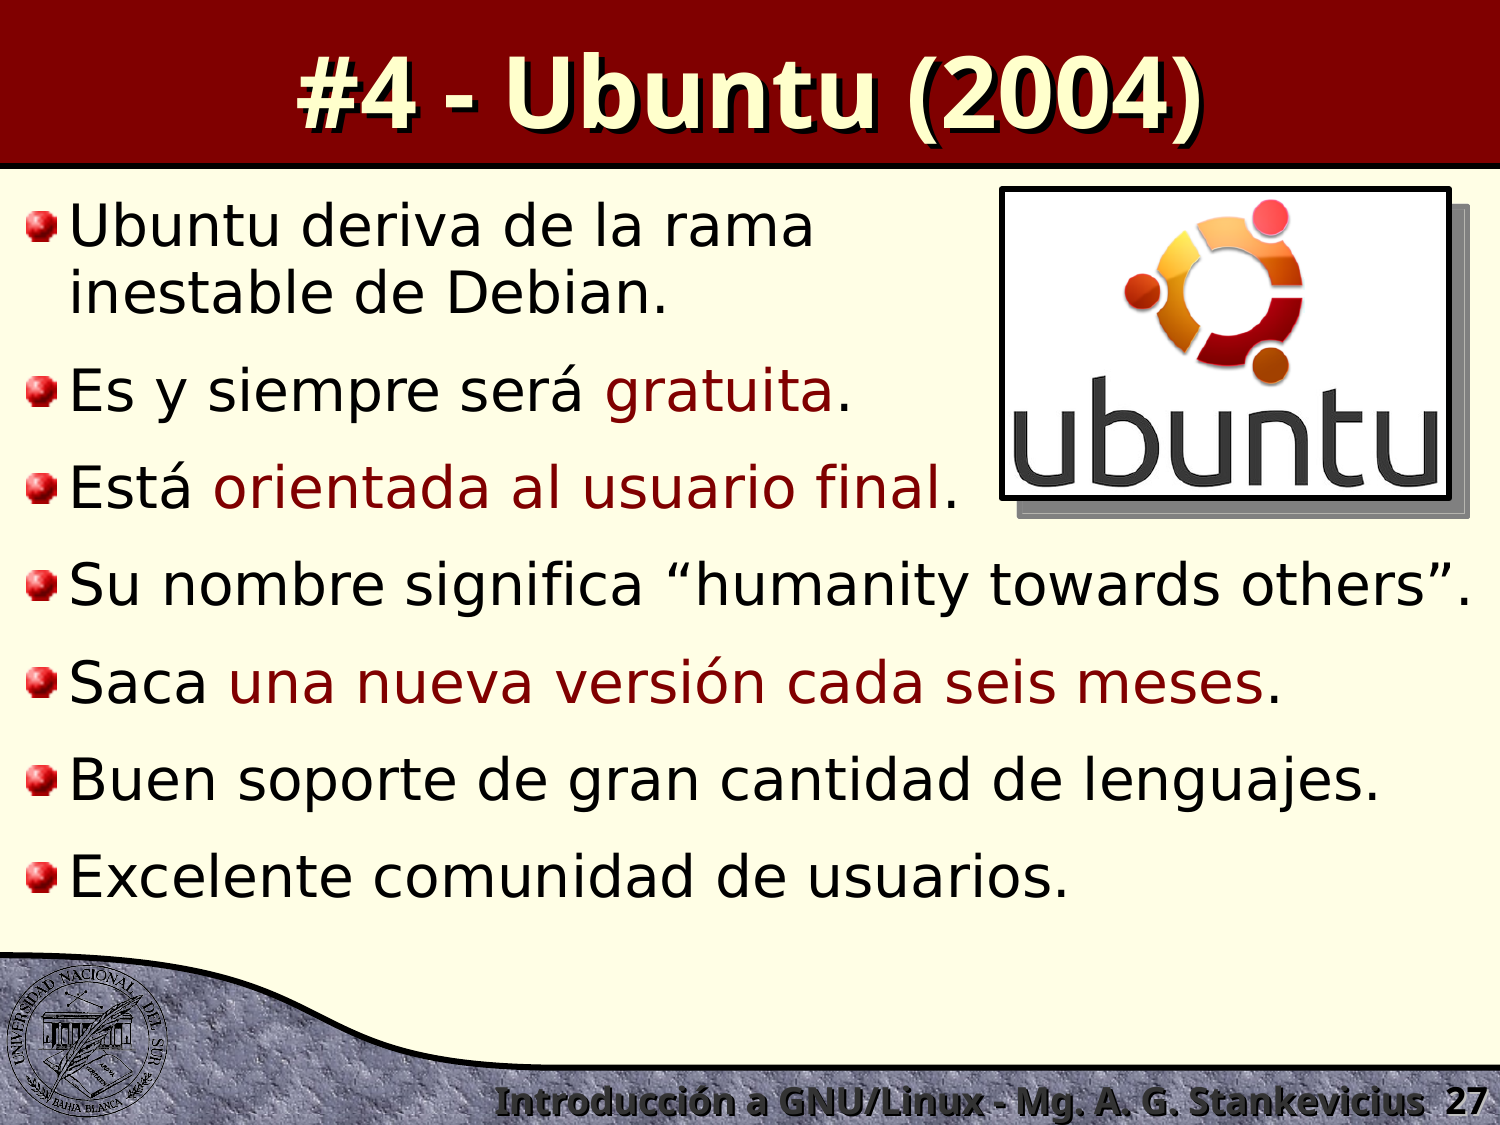

# #4 - Ubuntu (2004)
Ubuntu deriva de la rama
inestable de Debian.
Es y siempre será gratuita.
Está orientada al usuario final.
Su nombre significa “humanity towards others”.
Saca una nueva versión cada seis meses.
Buen soporte de gran cantidad de lenguajes.
Excelente comunidad de usuarios.
27